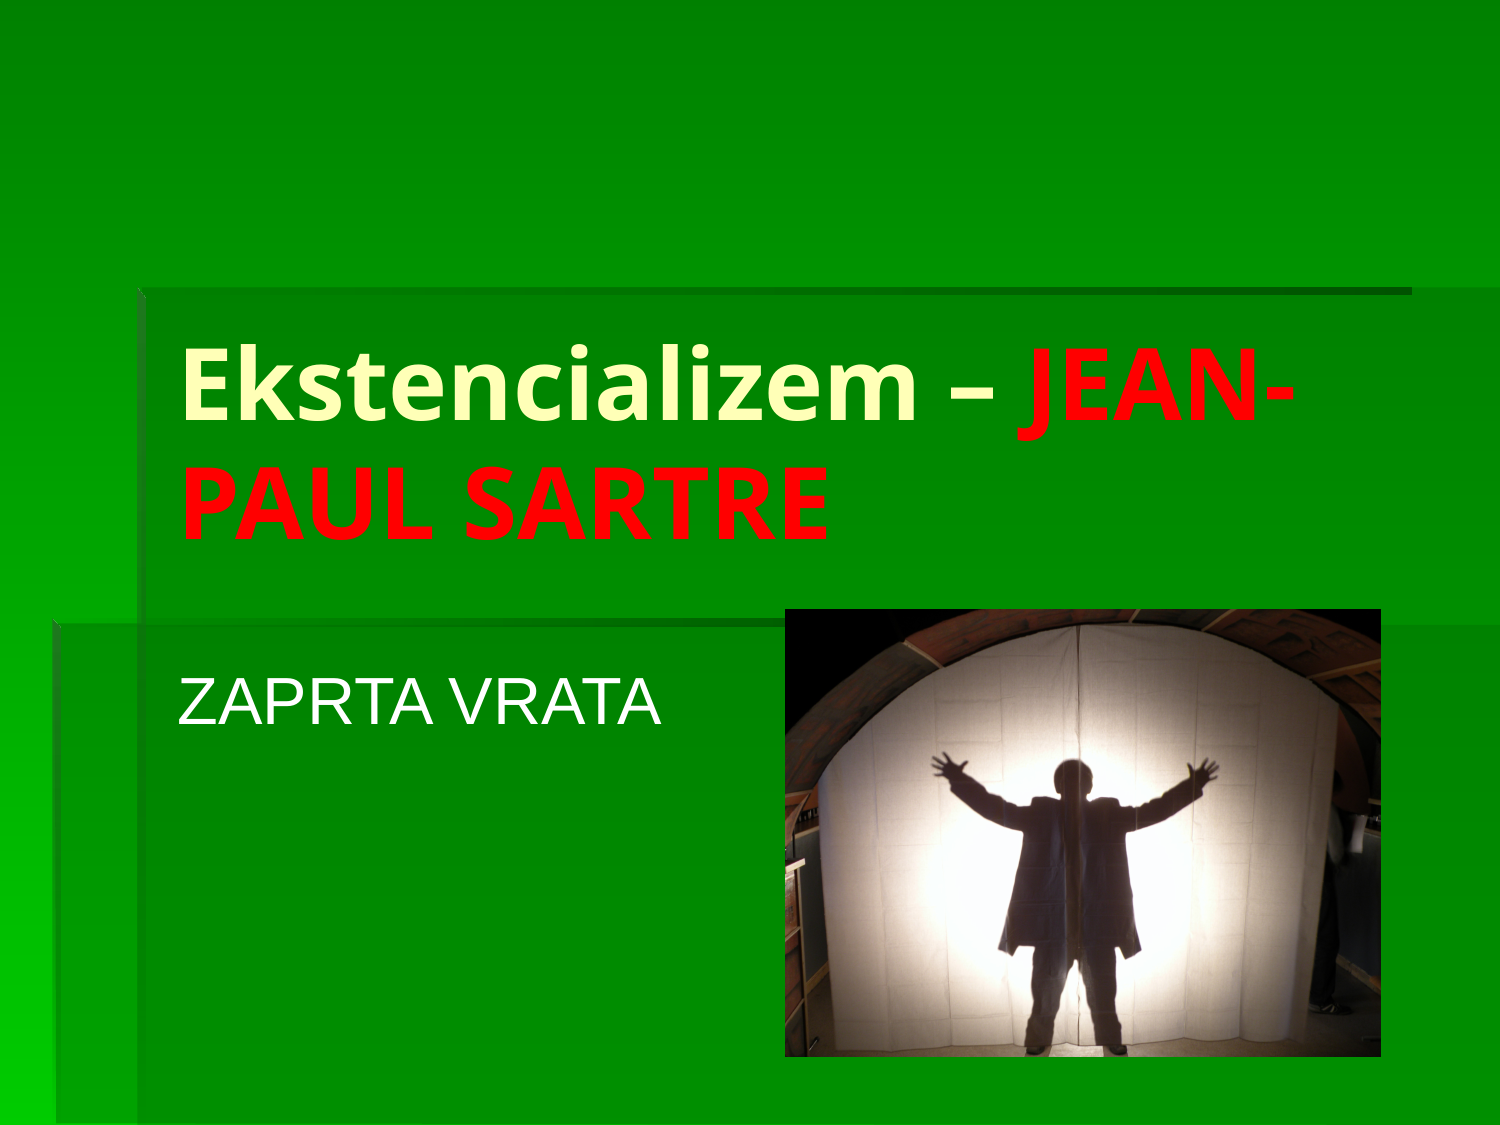

# Ekstencializem – JEAN-PAUL SARTRE
ZAPRTA VRATA